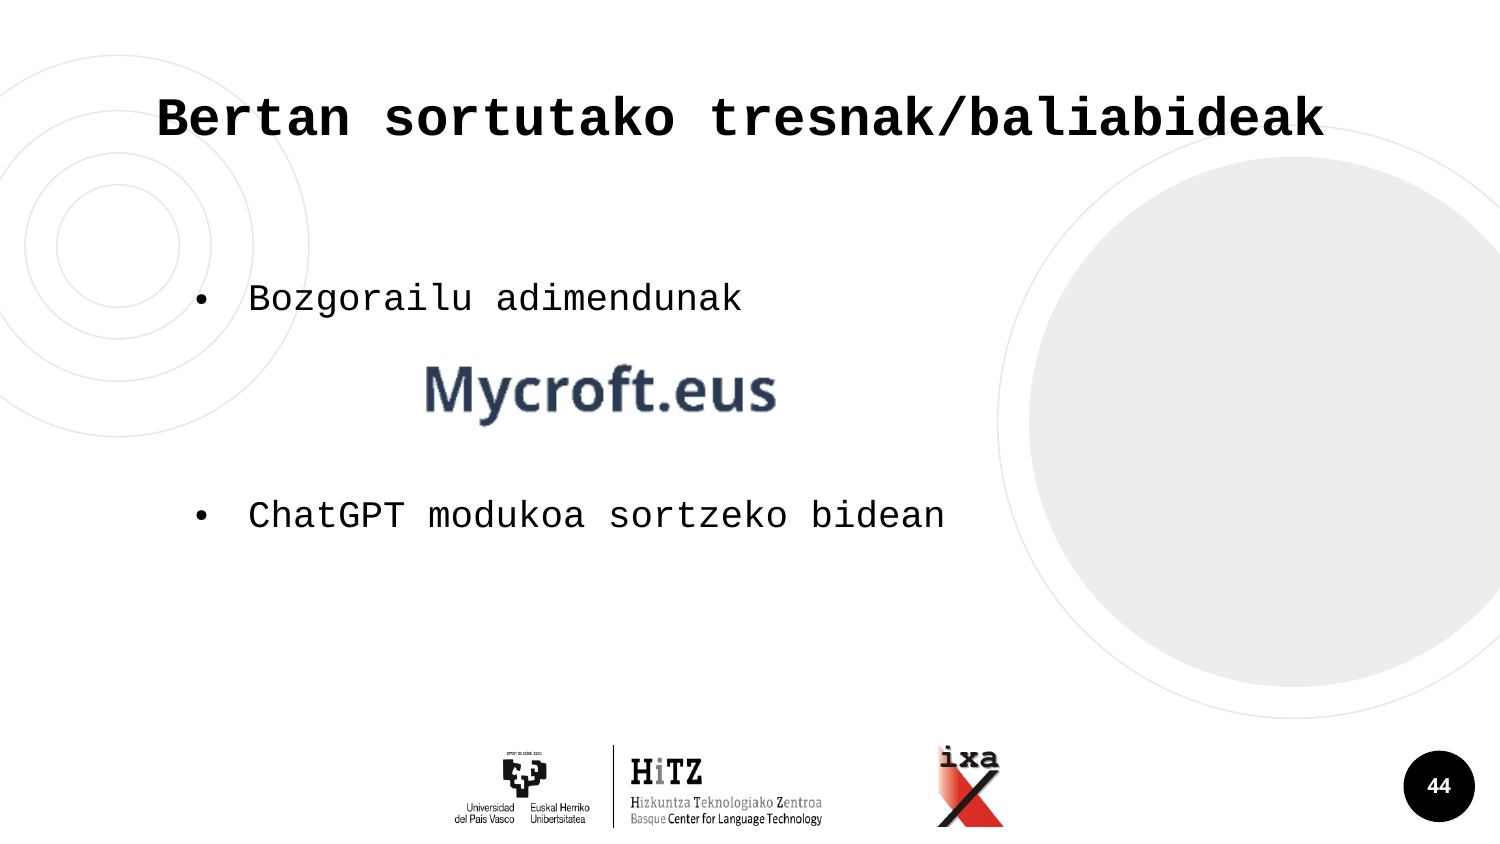

Bertan sortutako tresnak/baliabideak
# Bozgorailu adimendunak
ChatGPT modukoa sortzeko bidean